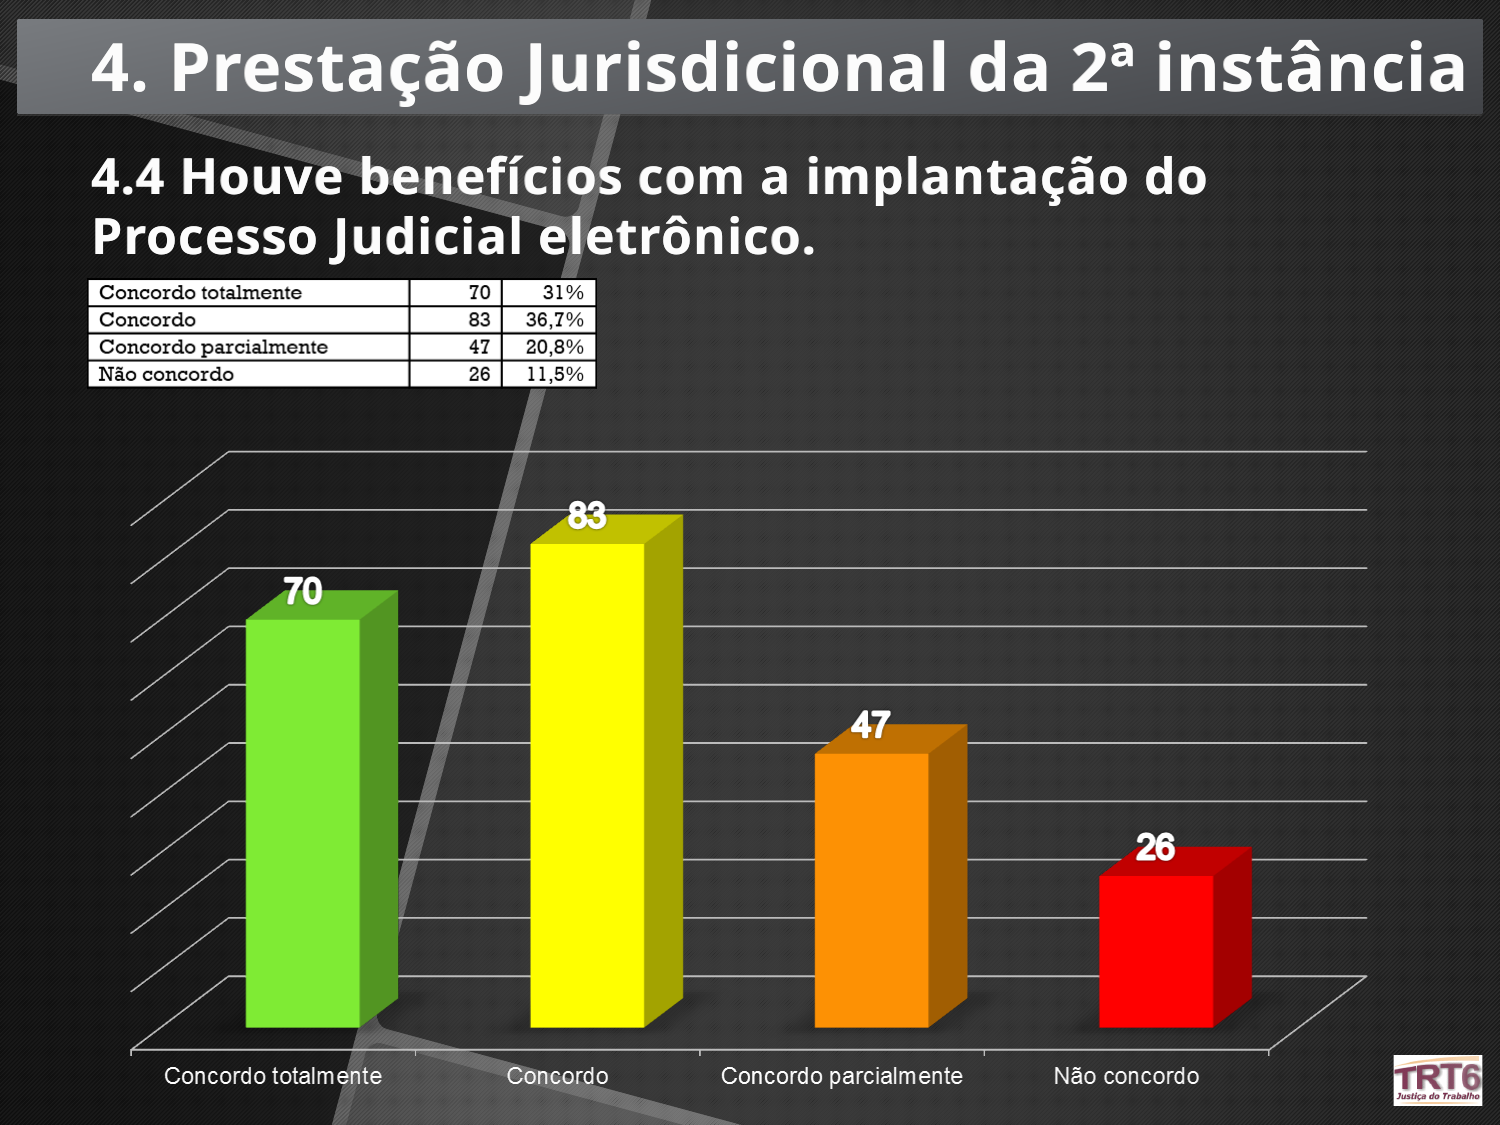

4. Prestação Jurisdicional da 2ª instância
4.4 Houve benefícios com a implantação do Processo Judicial eletrônico.